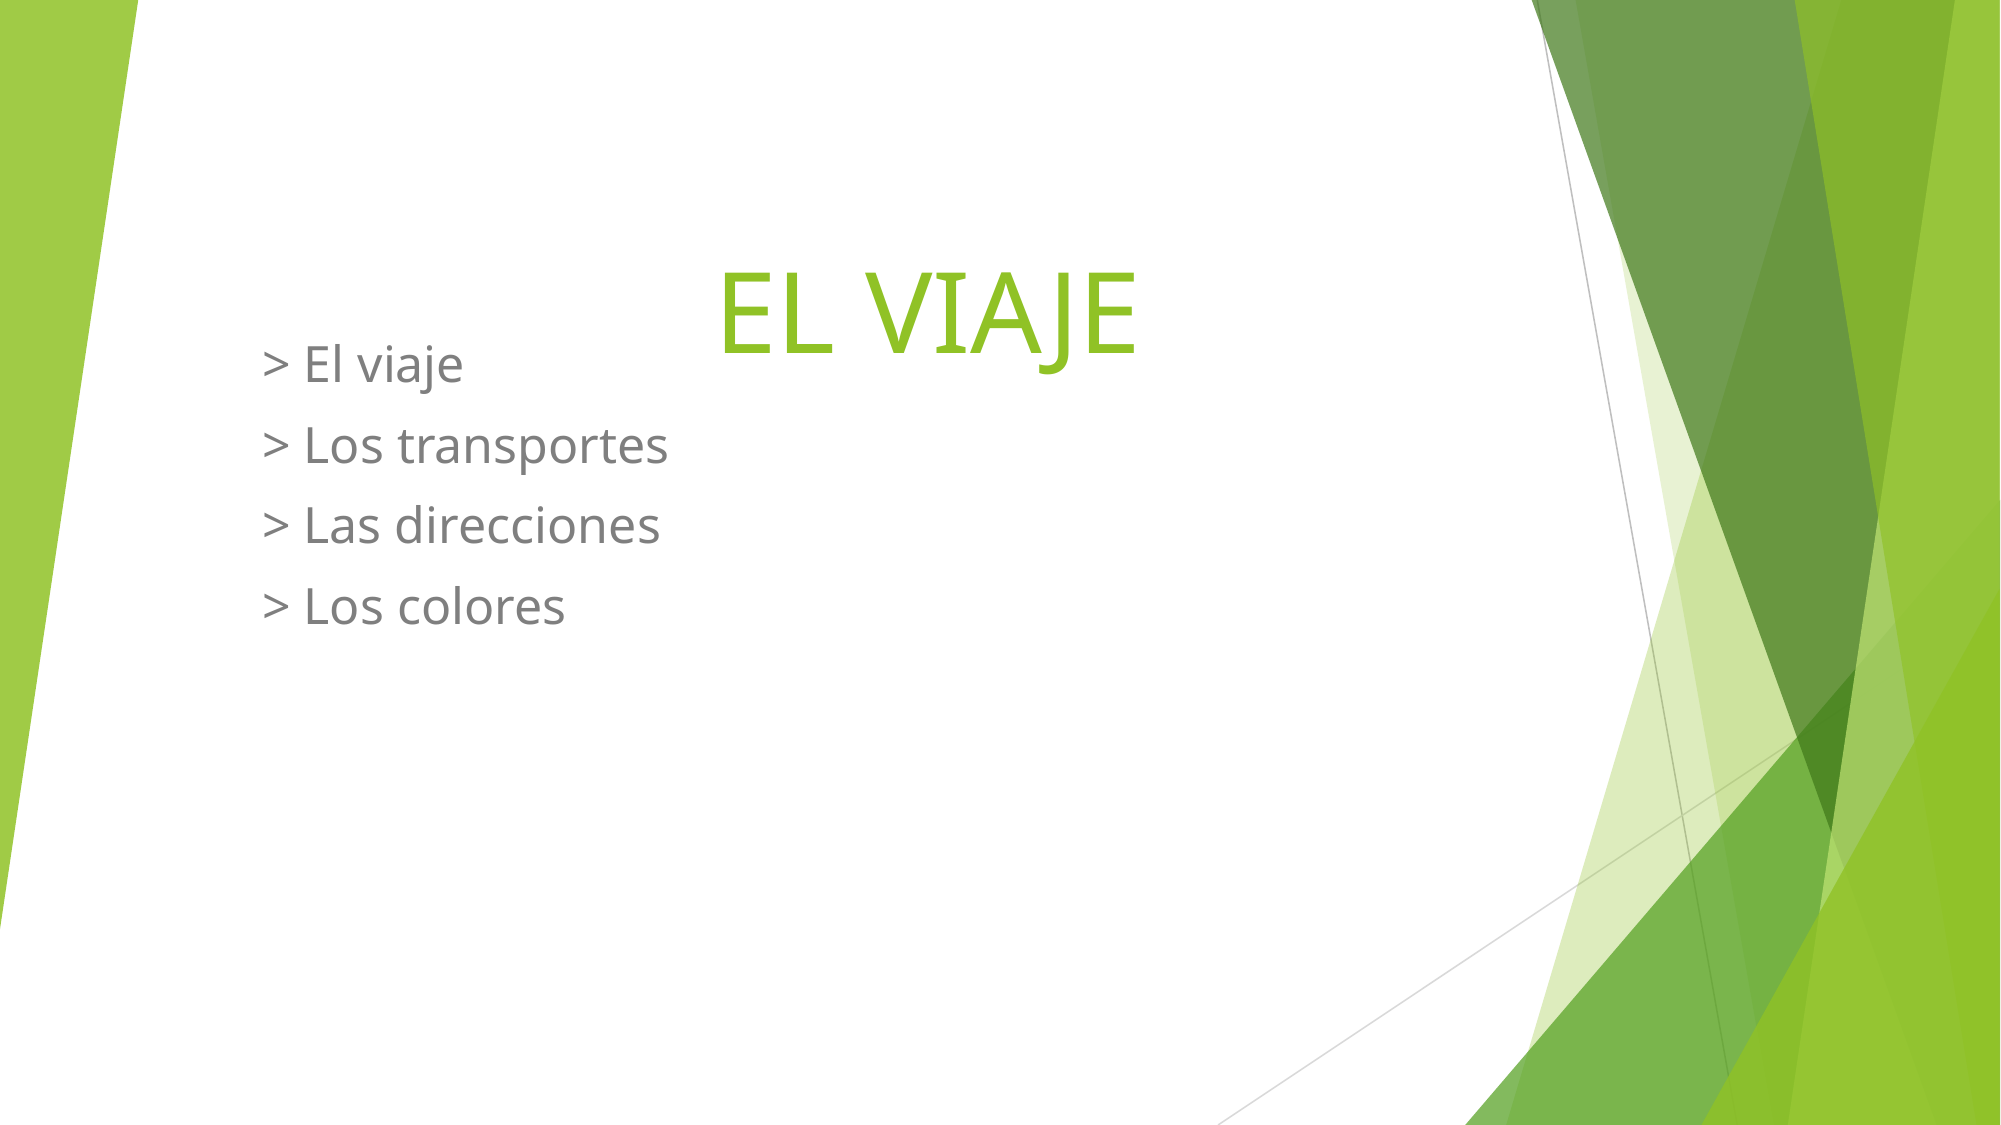

# EL VIAJE
> El viaje
> Los transportes
> Las direcciones
> Los colores